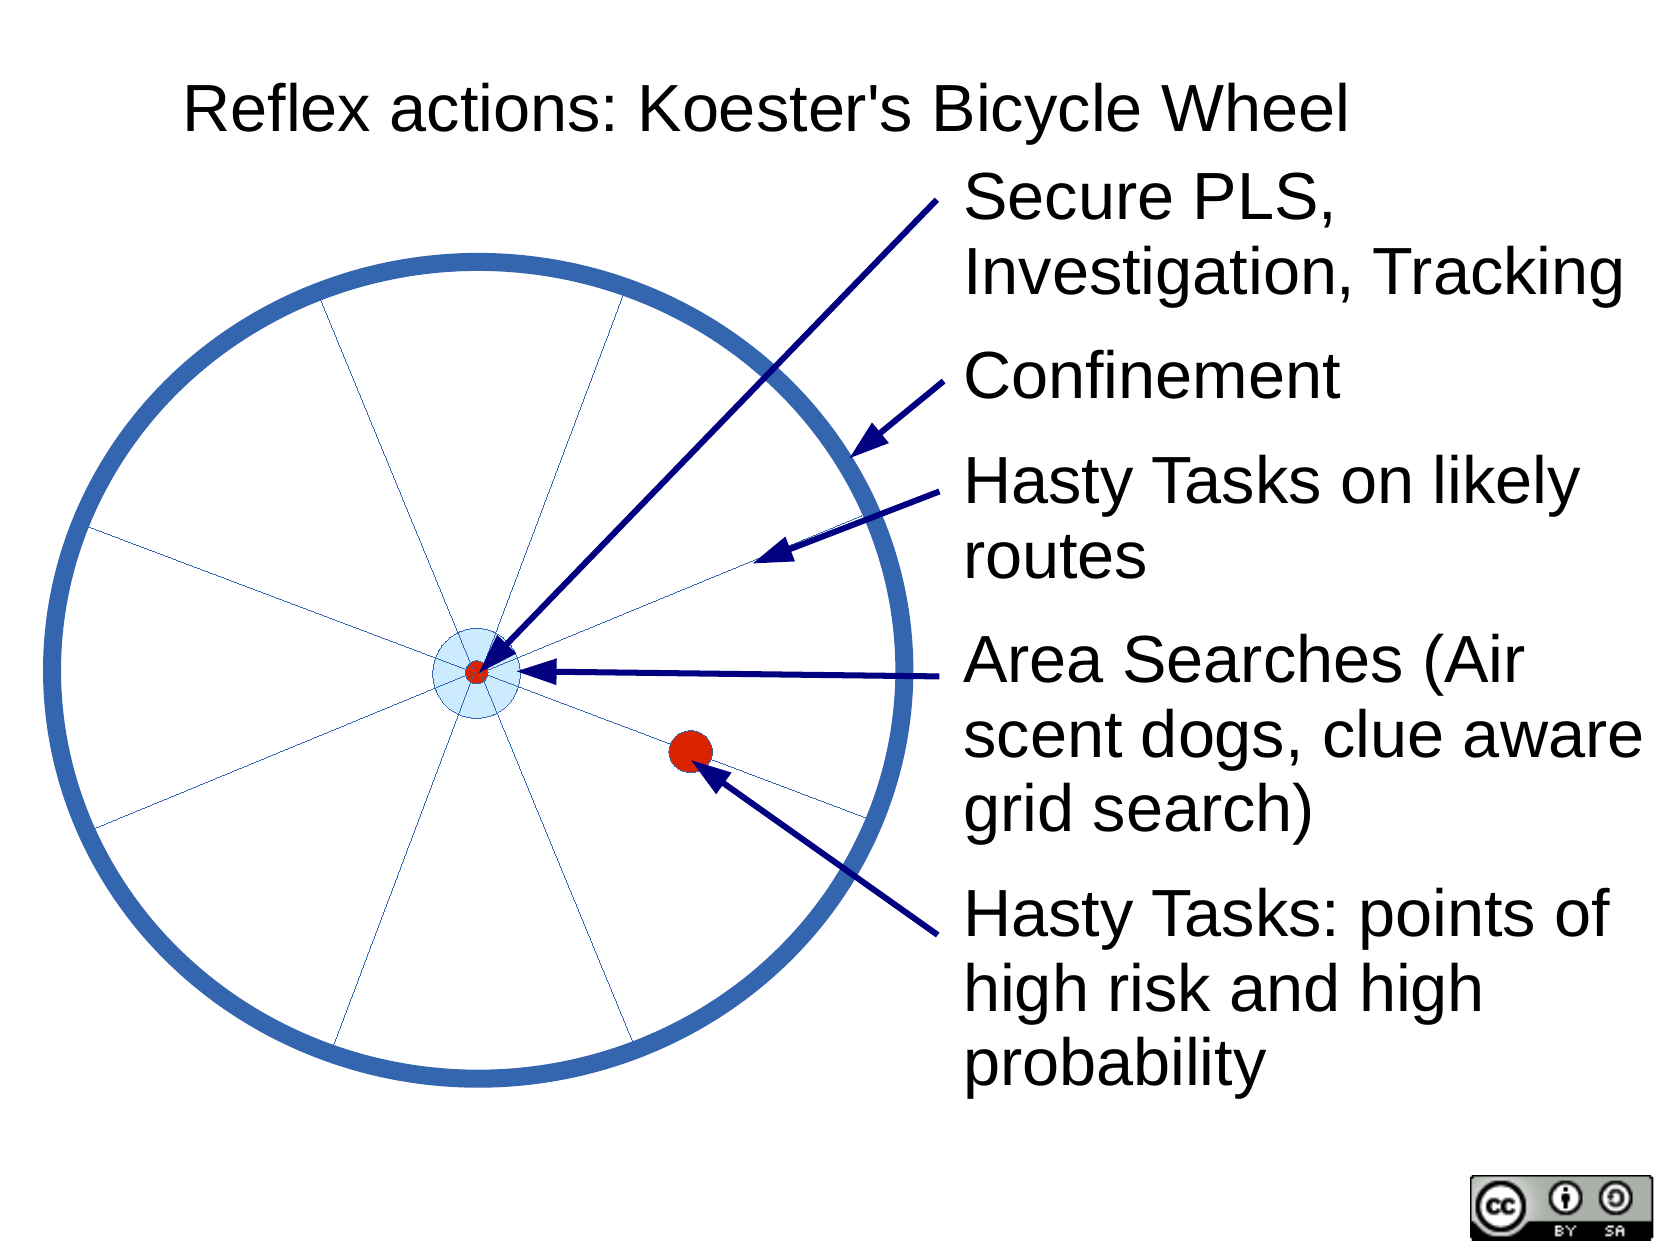

Reflex actions: Koester's Bicycle Wheel
# Secure PLS, Investigation, Tracking
Confinement
Hasty Tasks on likely routes
Area Searches (Air scent dogs, clue aware grid search)
Hasty Tasks: points of high risk and high probability